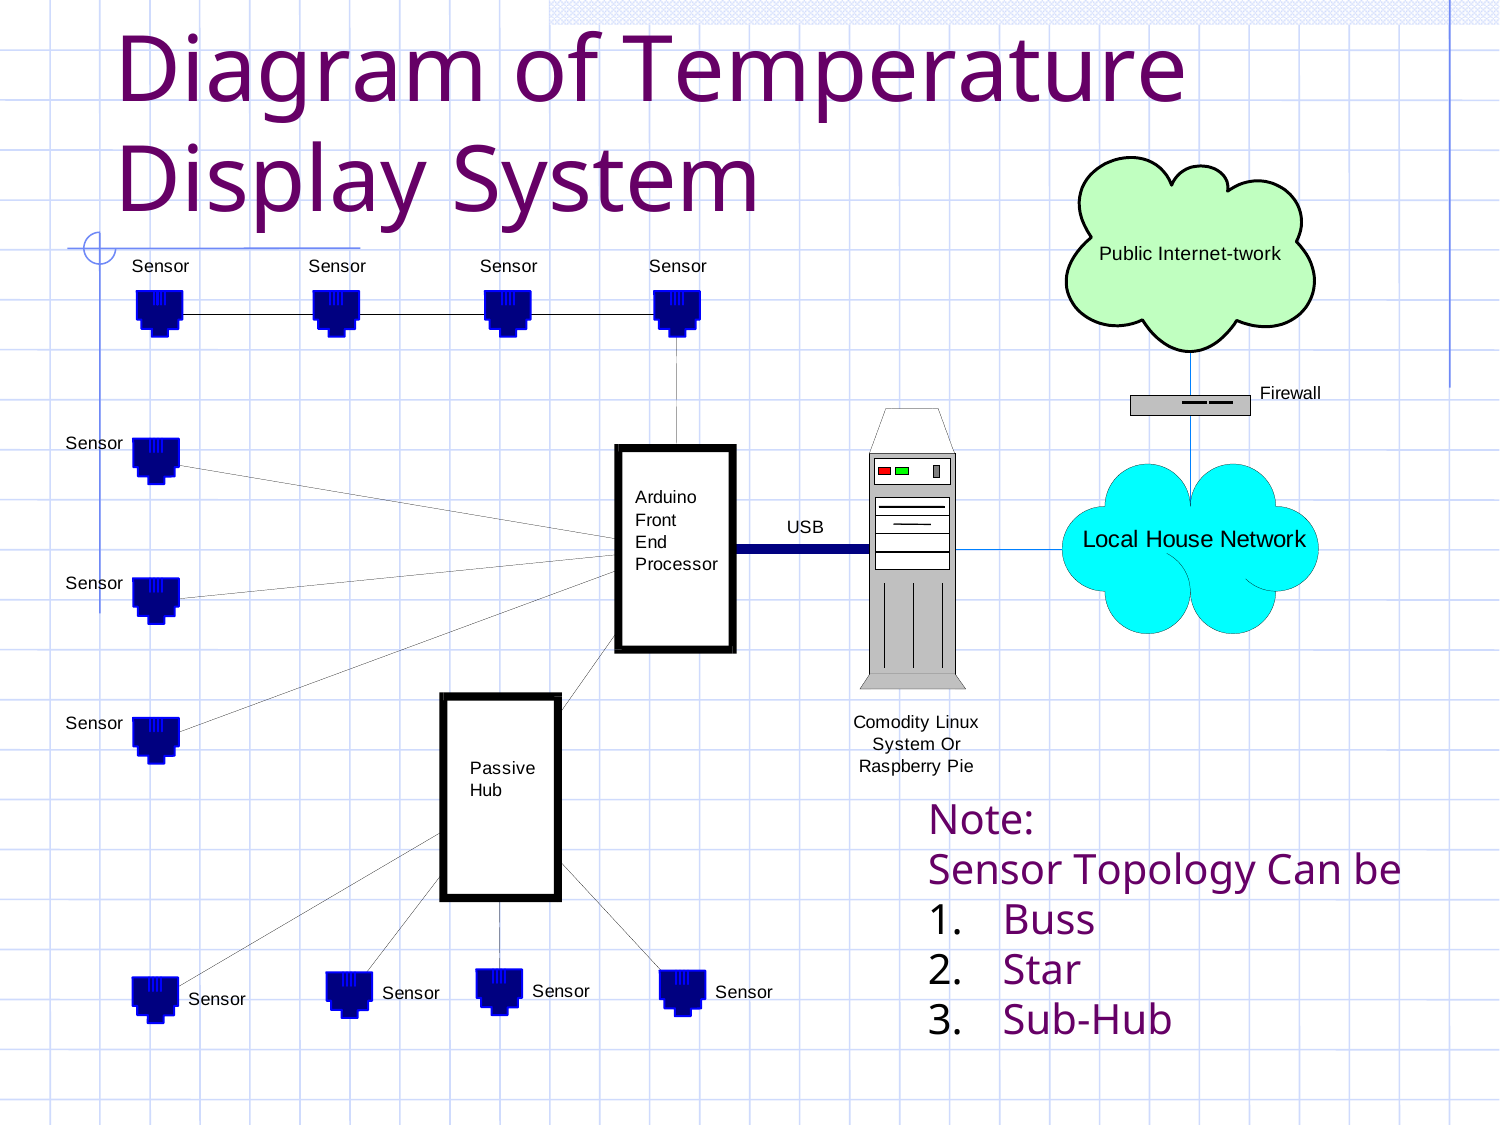

# Diagram of Temperature Display System
Note:
Sensor Topology Can be
Buss
Star
Sub-Hub